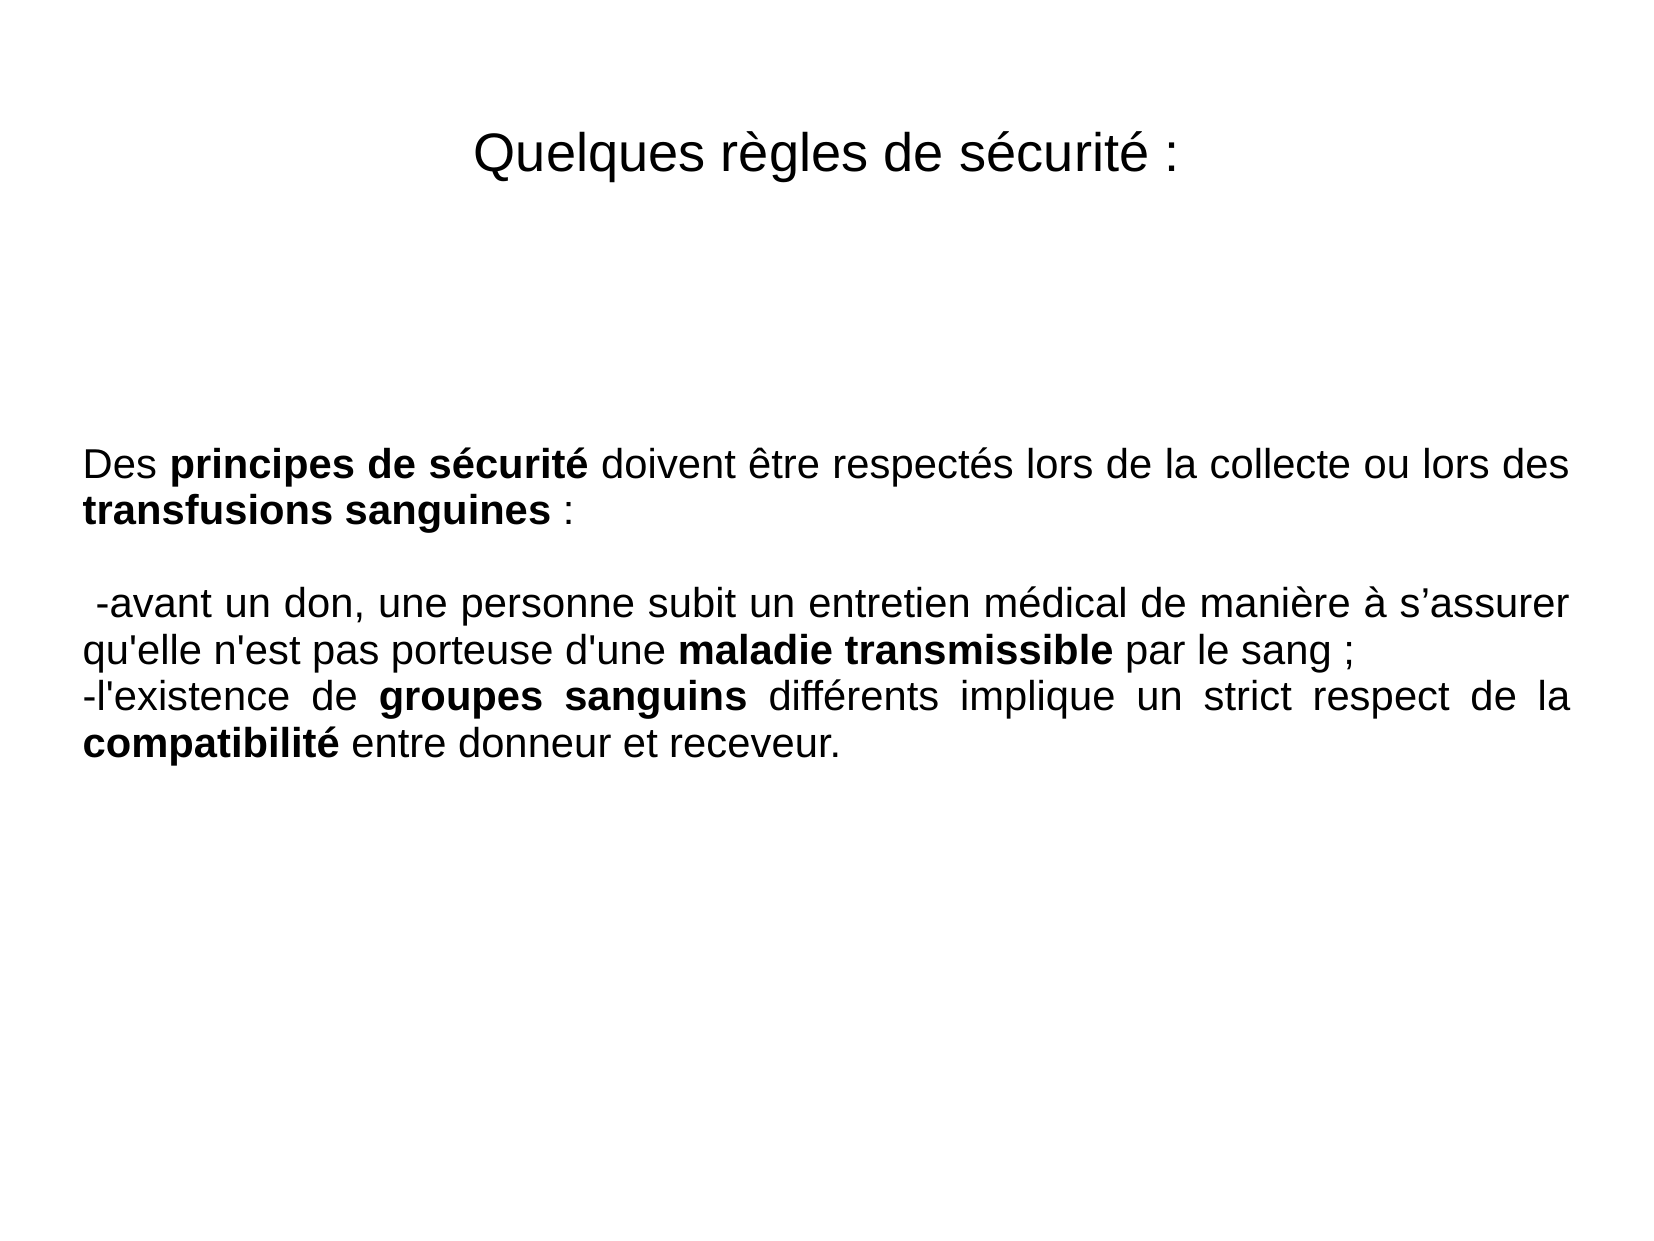

# Quelques règles de sécurité :
Des principes de sécurité doivent être respectés lors de la collecte ou lors des transfusions sanguines :
 -avant un don, une personne subit un entretien médical de manière à s’assurer qu'elle n'est pas porteuse d'une maladie transmissible par le sang ;
-l'existence de groupes sanguins différents implique un strict respect de la compatibilité entre donneur et receveur.